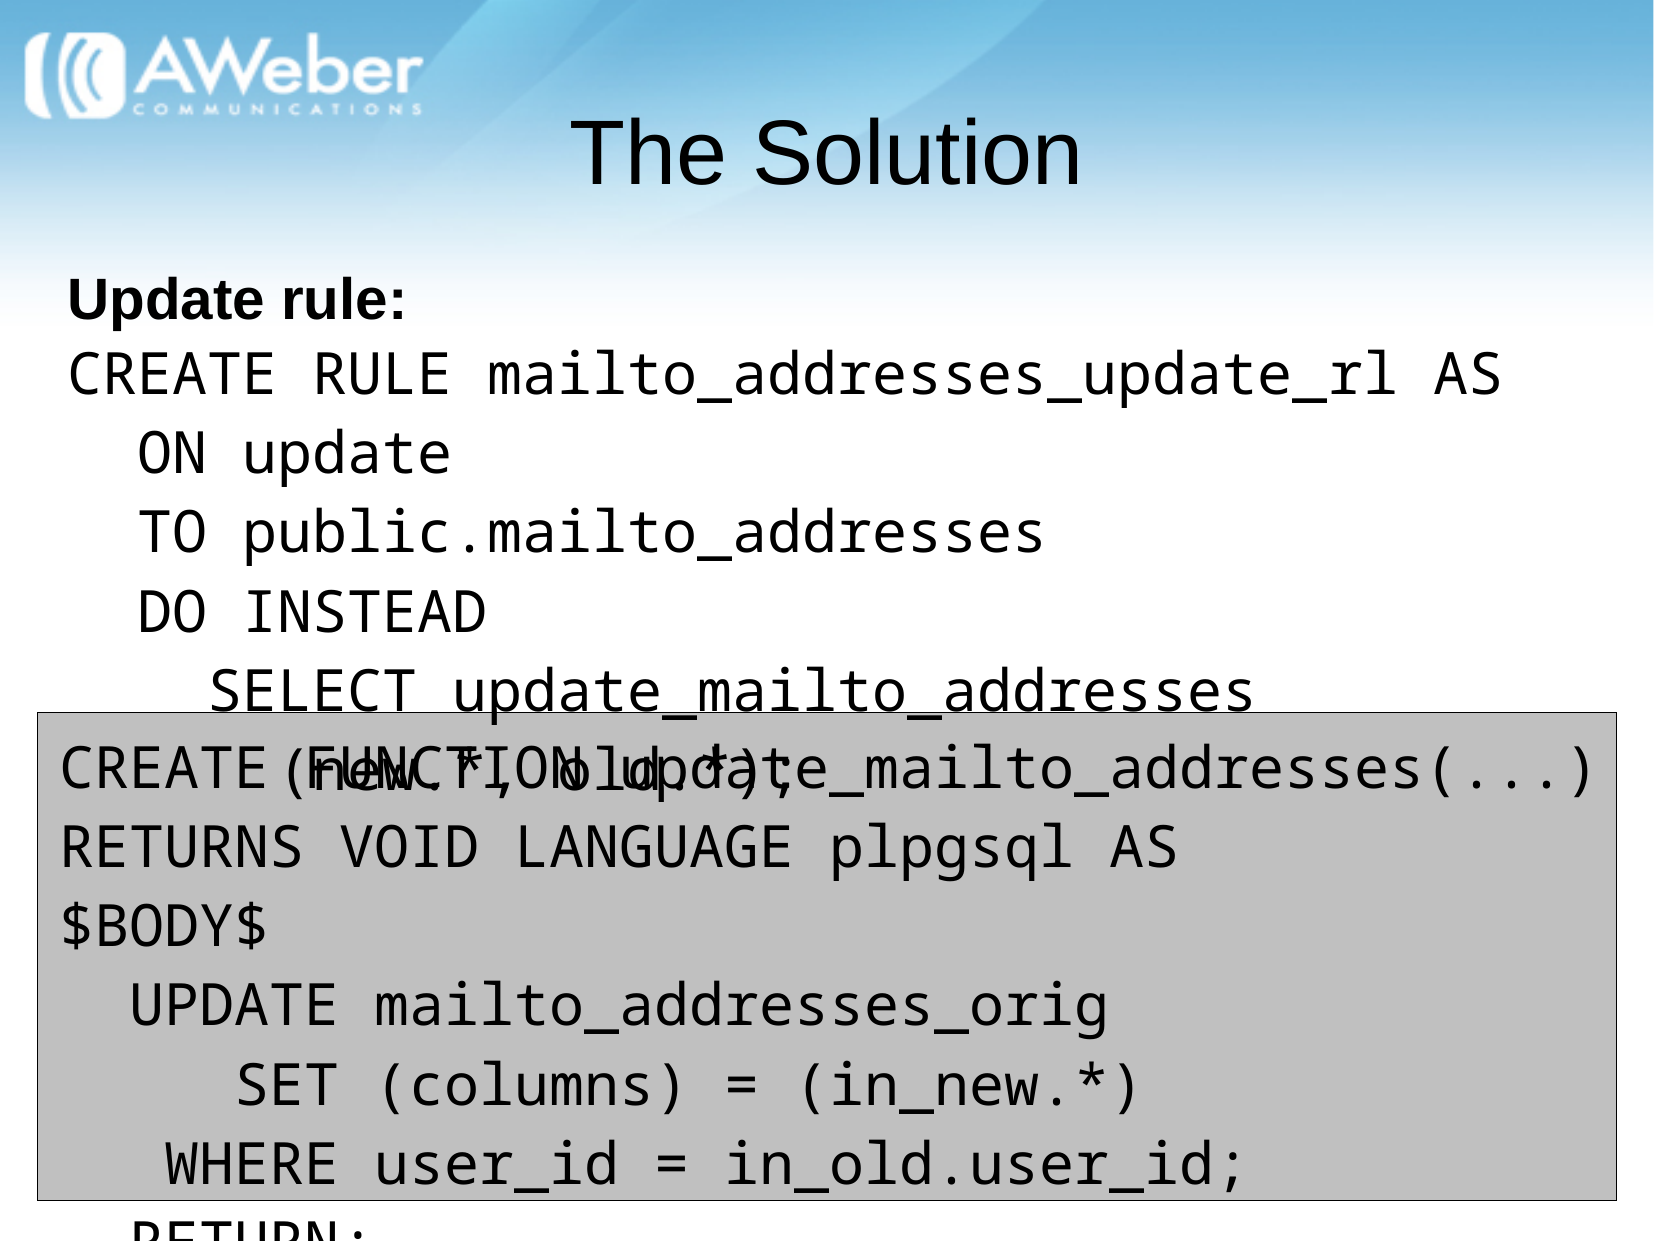

# The Solution
Update rule:
CREATE RULE mailto_addresses_update_rl AS
 ON update
 TO public.mailto_addresses
 DO INSTEAD
 SELECT update_mailto_addresses
 (new.*, old.*);
CREATE FUNCTION update_mailto_addresses(...)
RETURNS VOID LANGUAGE plpgsql AS
$BODY$
 UPDATE mailto_addresses_orig
 SET (columns) = (in_new.*)
 WHERE user_id = in_old.user_id;
 RETURN;
$BODY$;
29